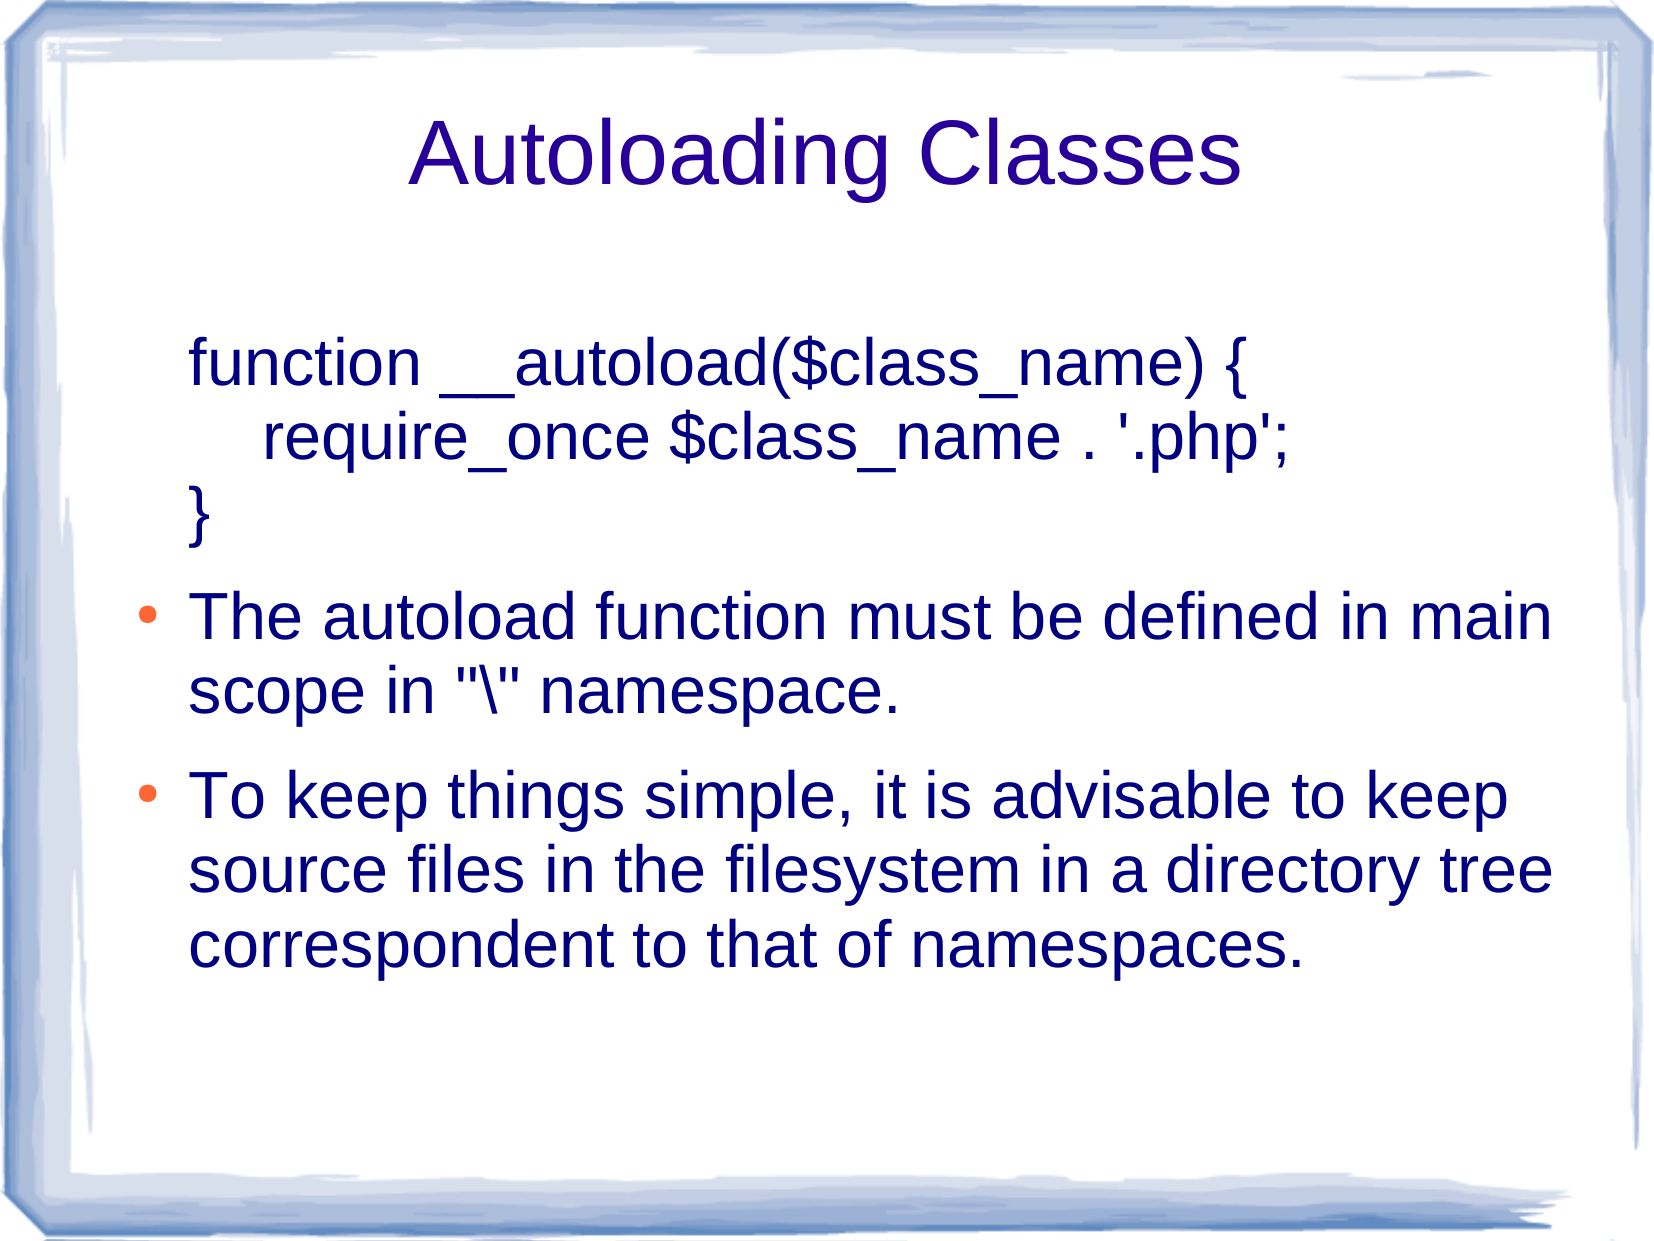

# Autoloading Classes
function __autoload($class_name) {
 require_once $class_name . '.php';
}
The autoload function must be defined in main scope in "\" namespace.
To keep things simple, it is advisable to keep source files in the filesystem in a directory tree correspondent to that of namespaces.